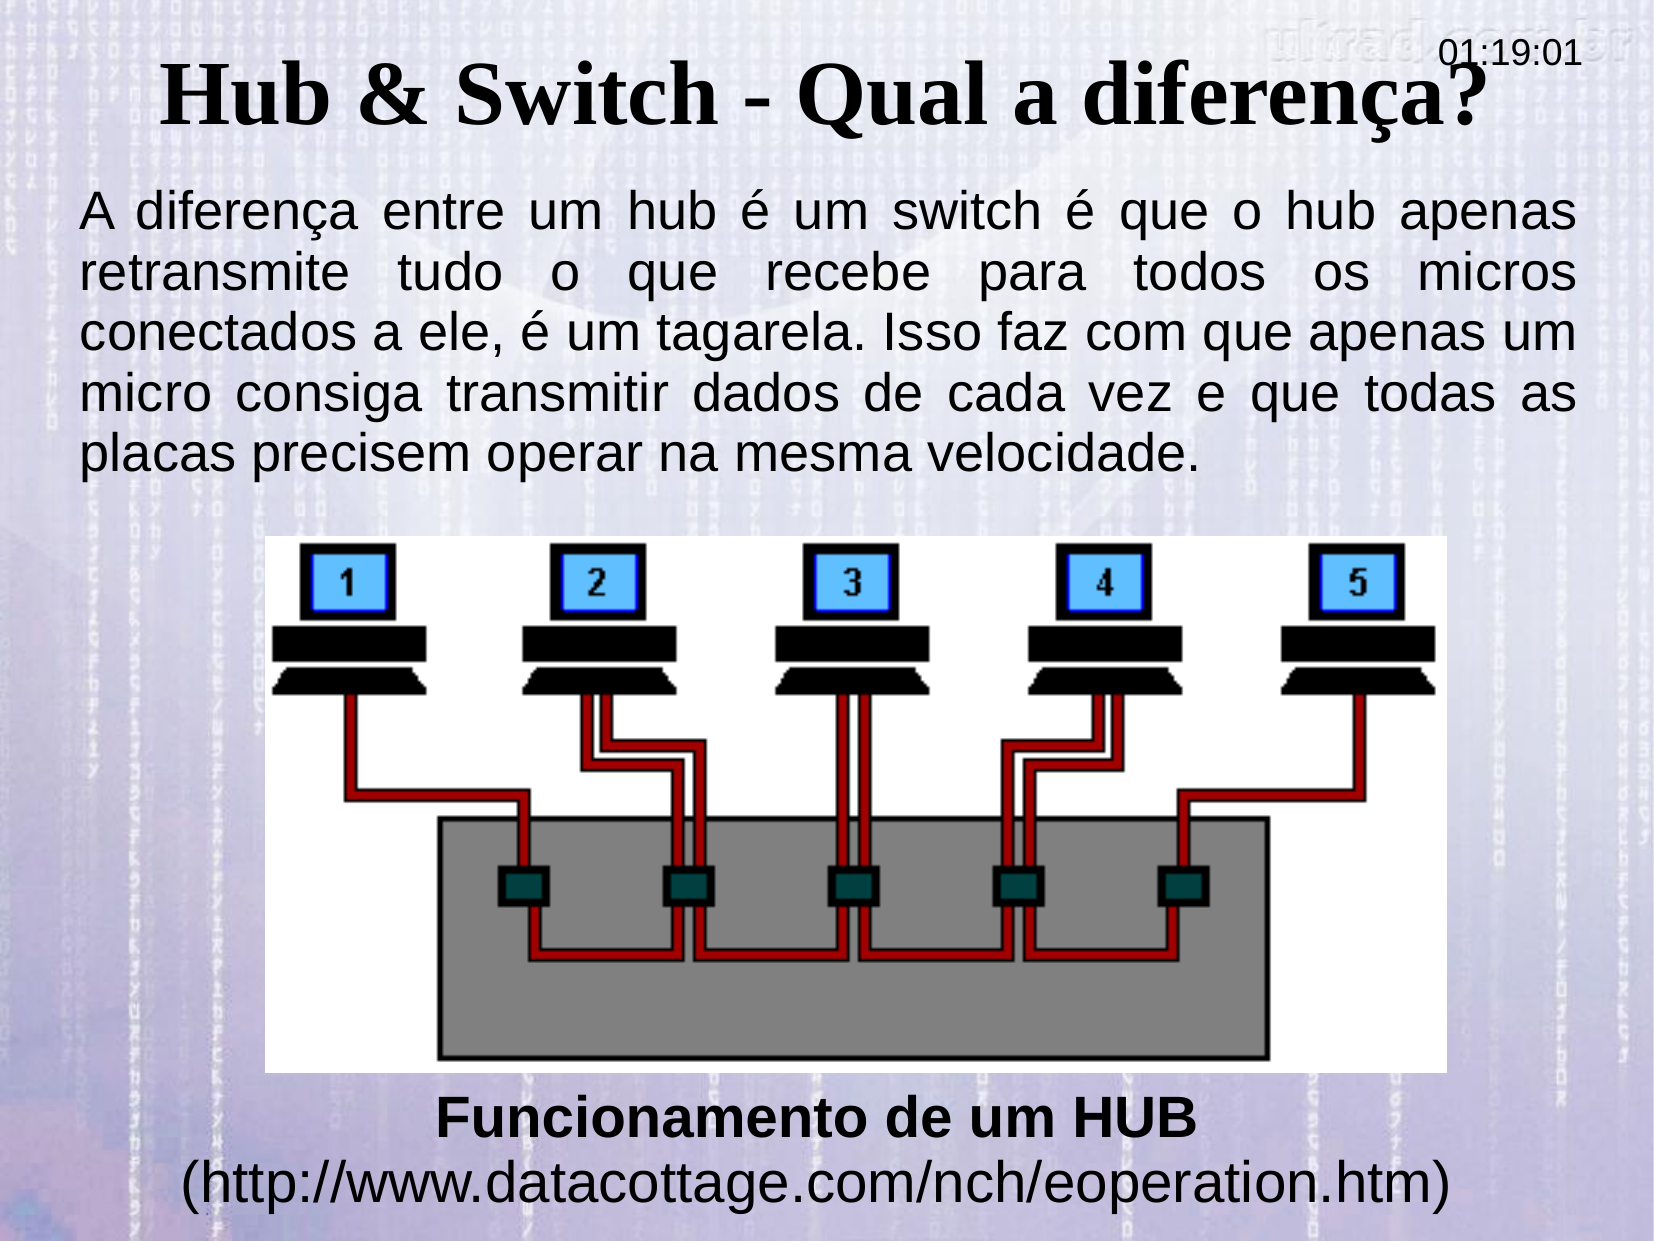

03:29:15
Hub & Switch - Qual a diferença?
A diferença entre um hub é um switch é que o hub apenas retransmite tudo o que recebe para todos os micros conectados a ele, é um tagarela. Isso faz com que apenas um micro consiga transmitir dados de cada vez e que todas as placas precisem operar na mesma velocidade.
Funcionamento de um HUB (http://www.datacottage.com/nch/eoperation.htm)